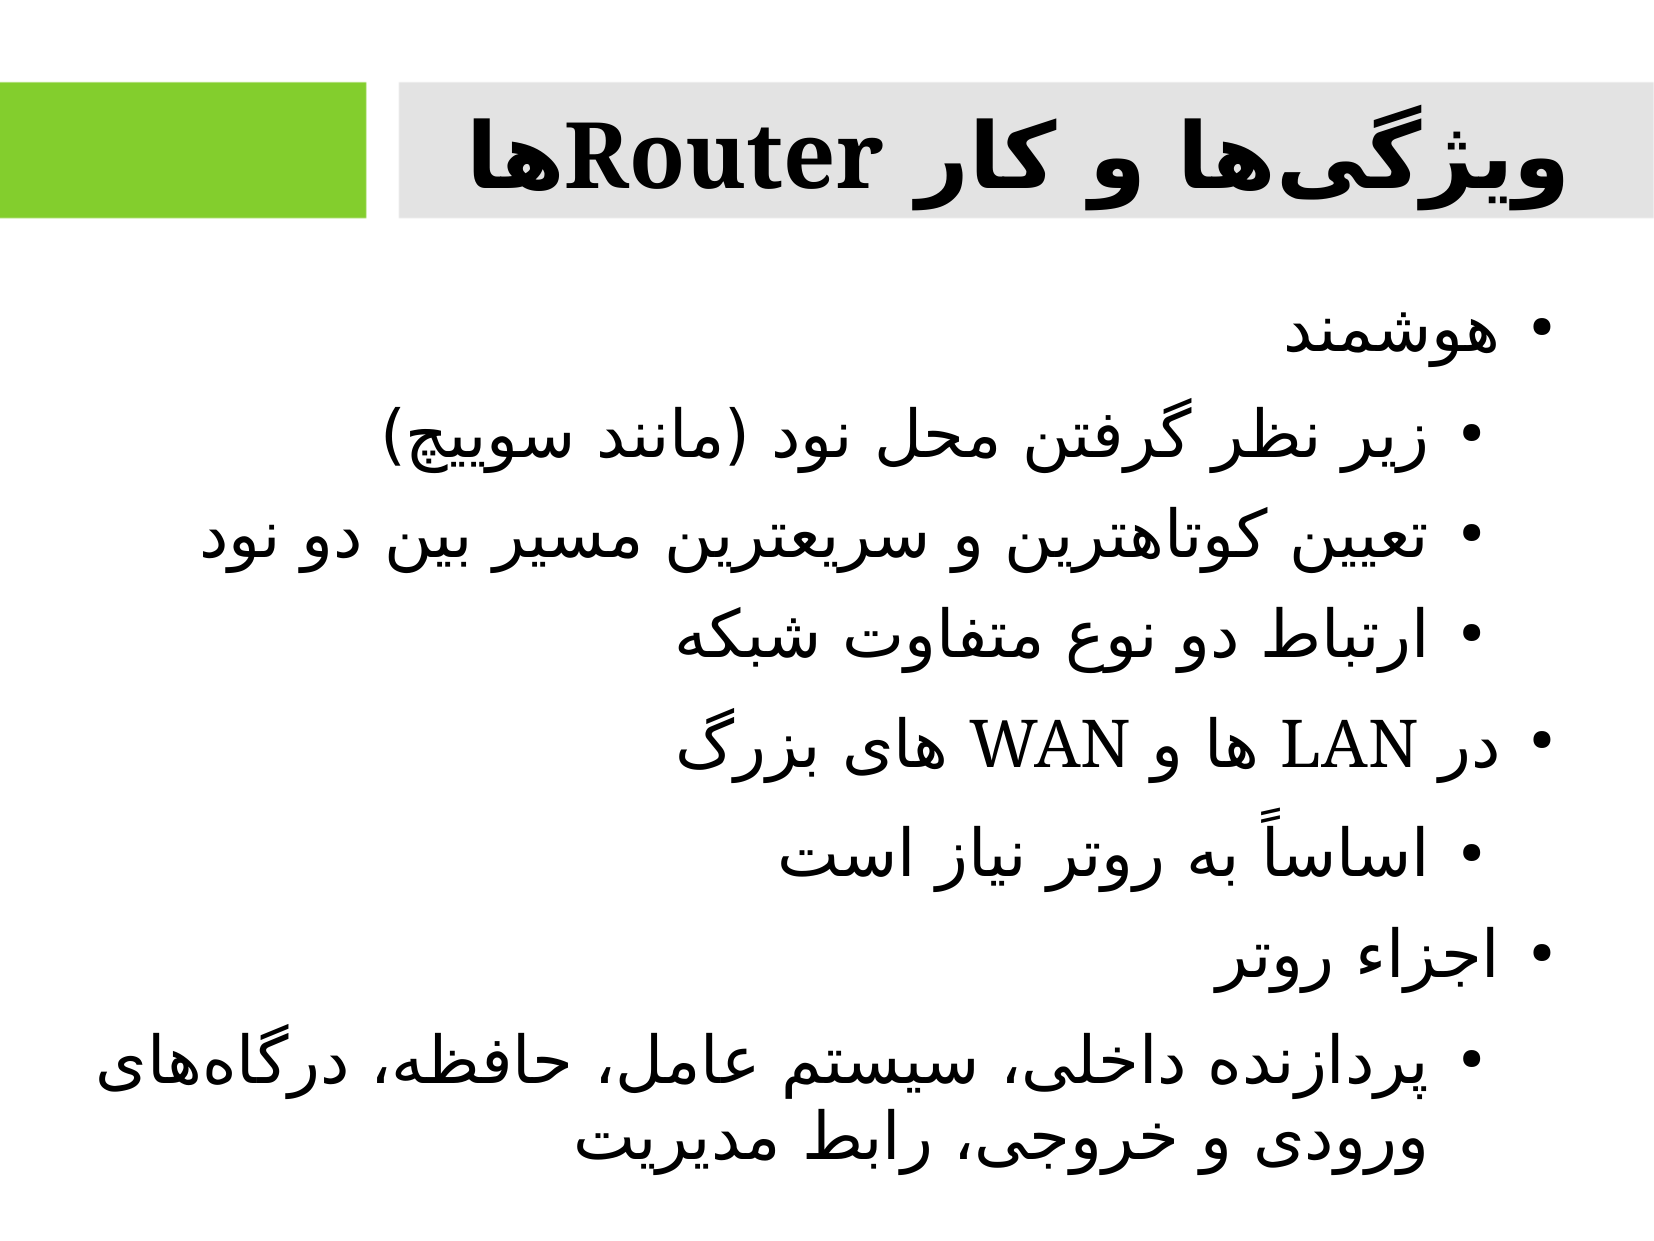

# ویژگی‌ها و کار Routerها
هوشمند
زیر نظر گرفتن محل نود (مانند سوییچ)
تعیین کوتاهترین و سریعترین مسیر بین دو نود
ارتباط دو نوع متفاوت شبکه
در LAN ها و WAN های بزرگ
اساساً به روتر نیاز است
اجزاء روتر
پردازنده داخلی، سیستم عامل، حافظه، درگاه‌های ورودی و خروجی، رابط مدیریت